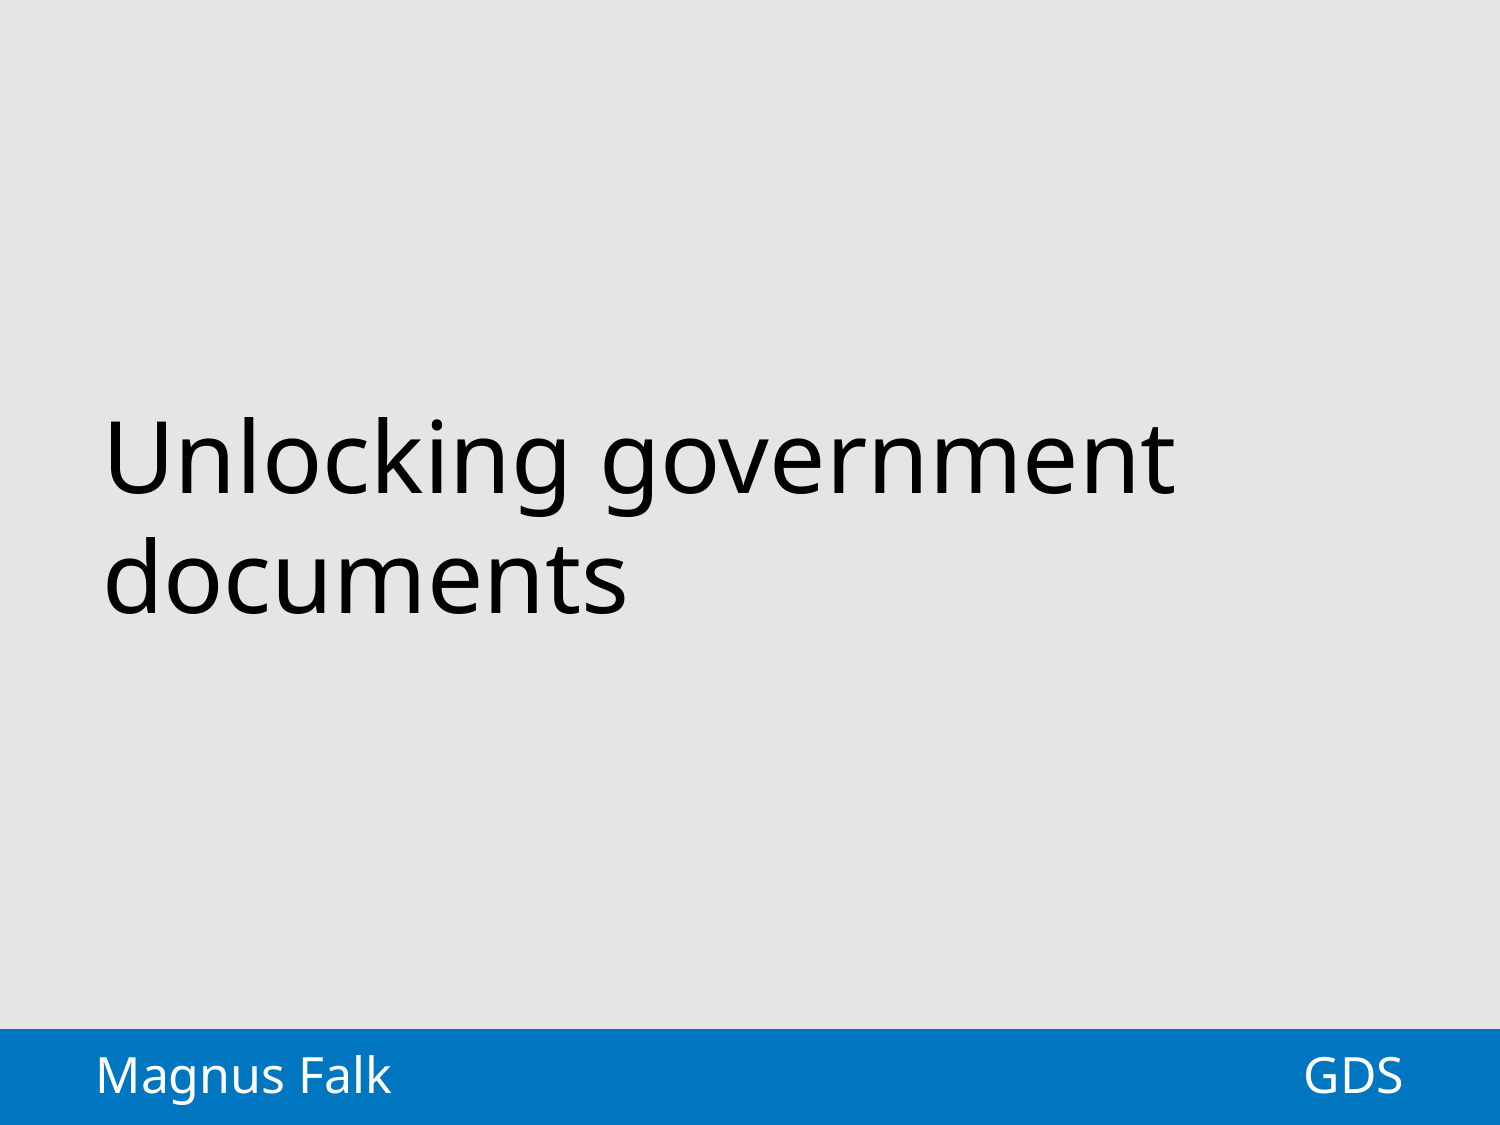

# Unlocking government documents
Magnus Falk
GDS